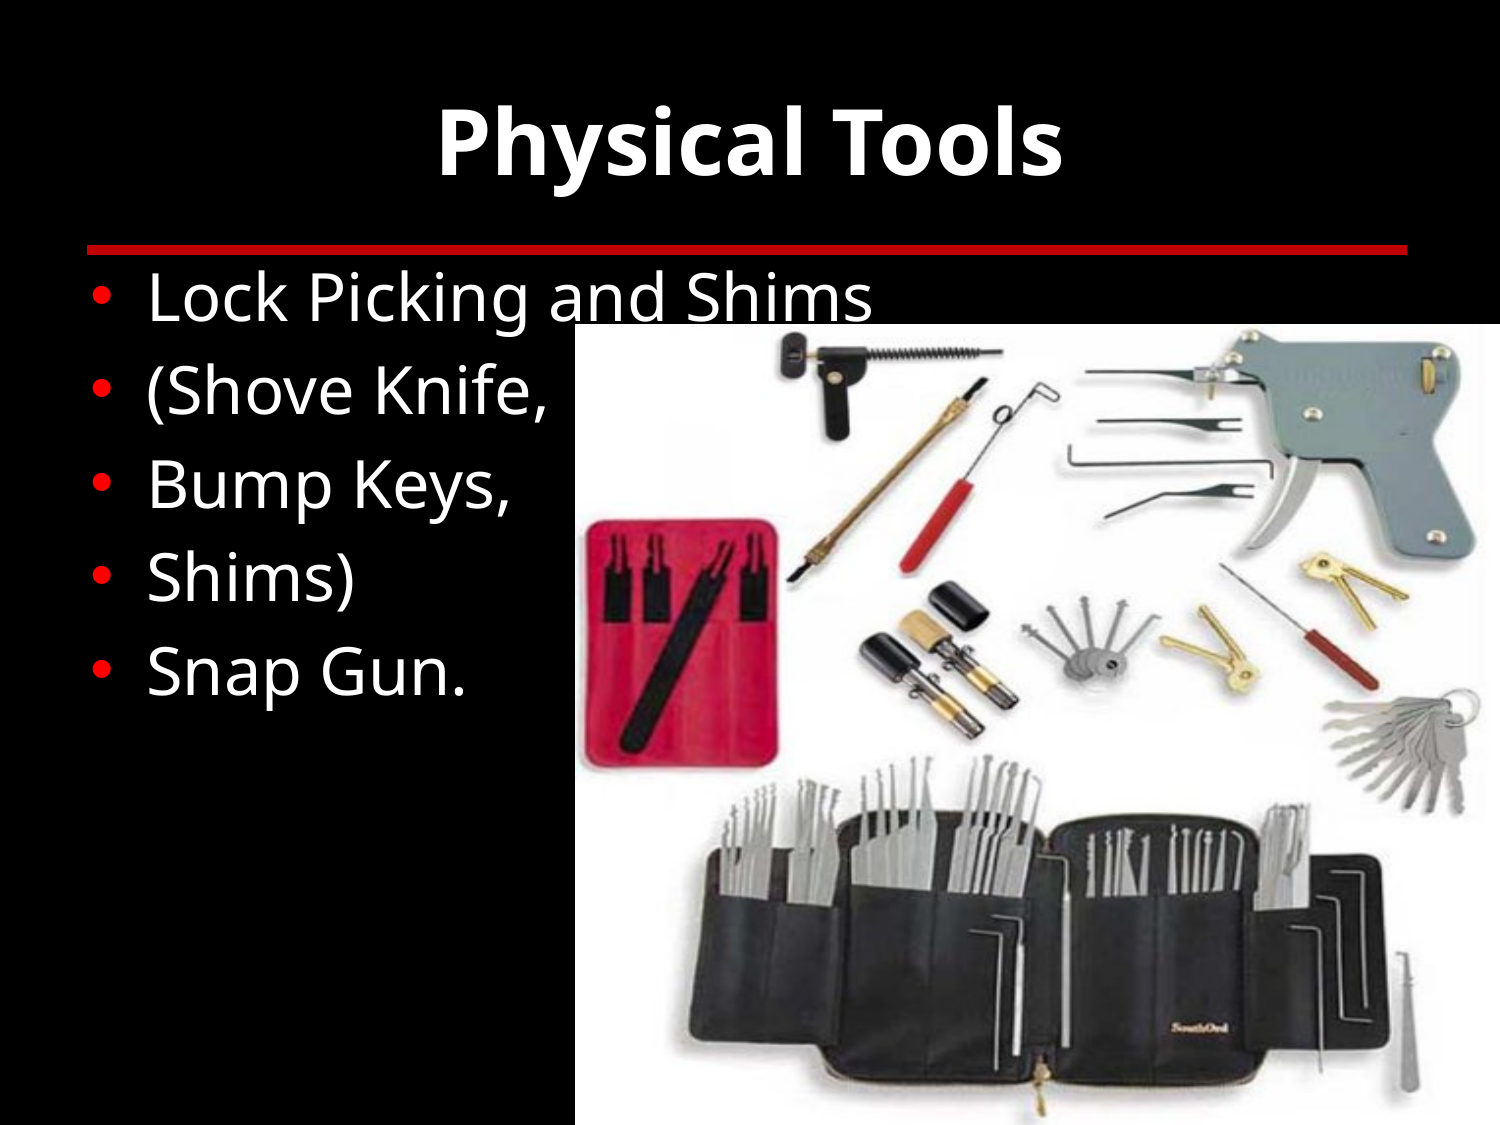

# Physical Tools
Lock Picking and Shims
(Shove Knife,
Bump Keys,
Shims)
Snap Gun.